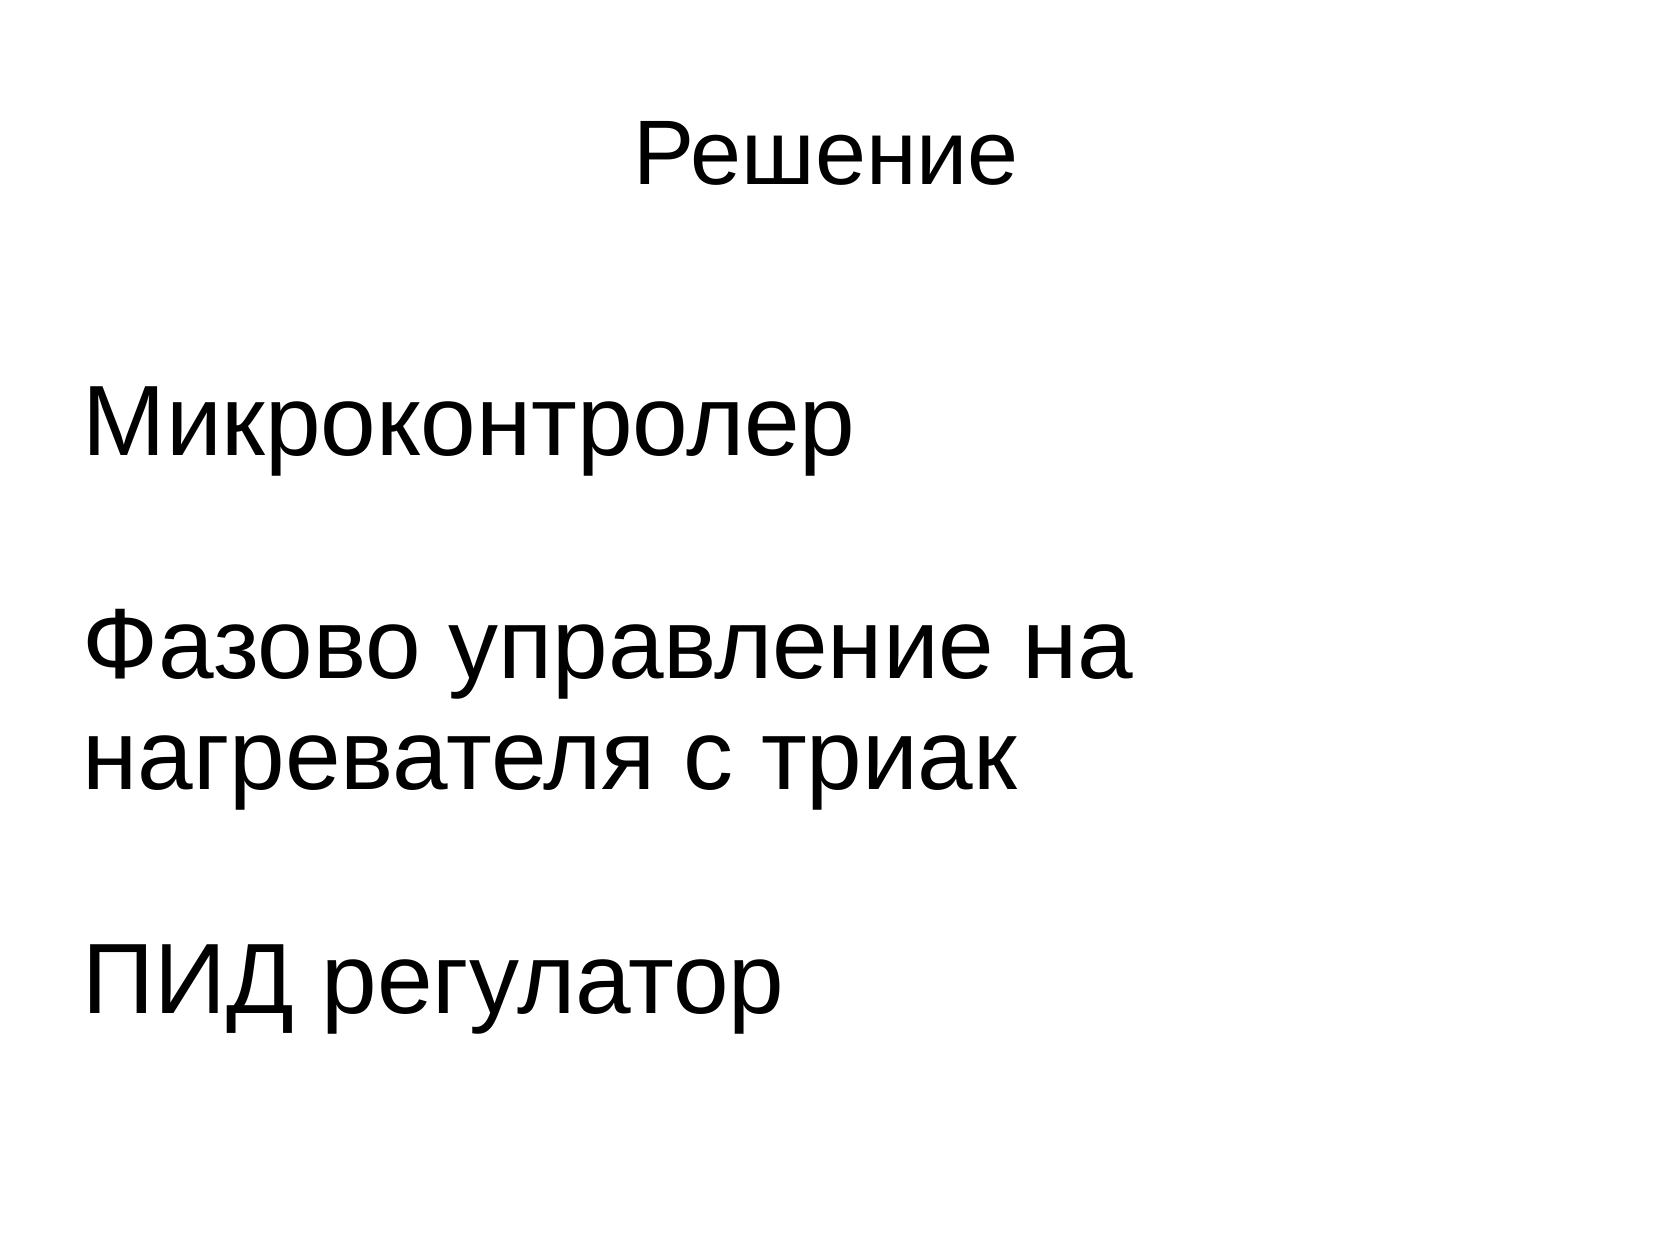

# Решение
Микроконтролер
Фазово управление на нагревателя с триак
ПИД регулатор